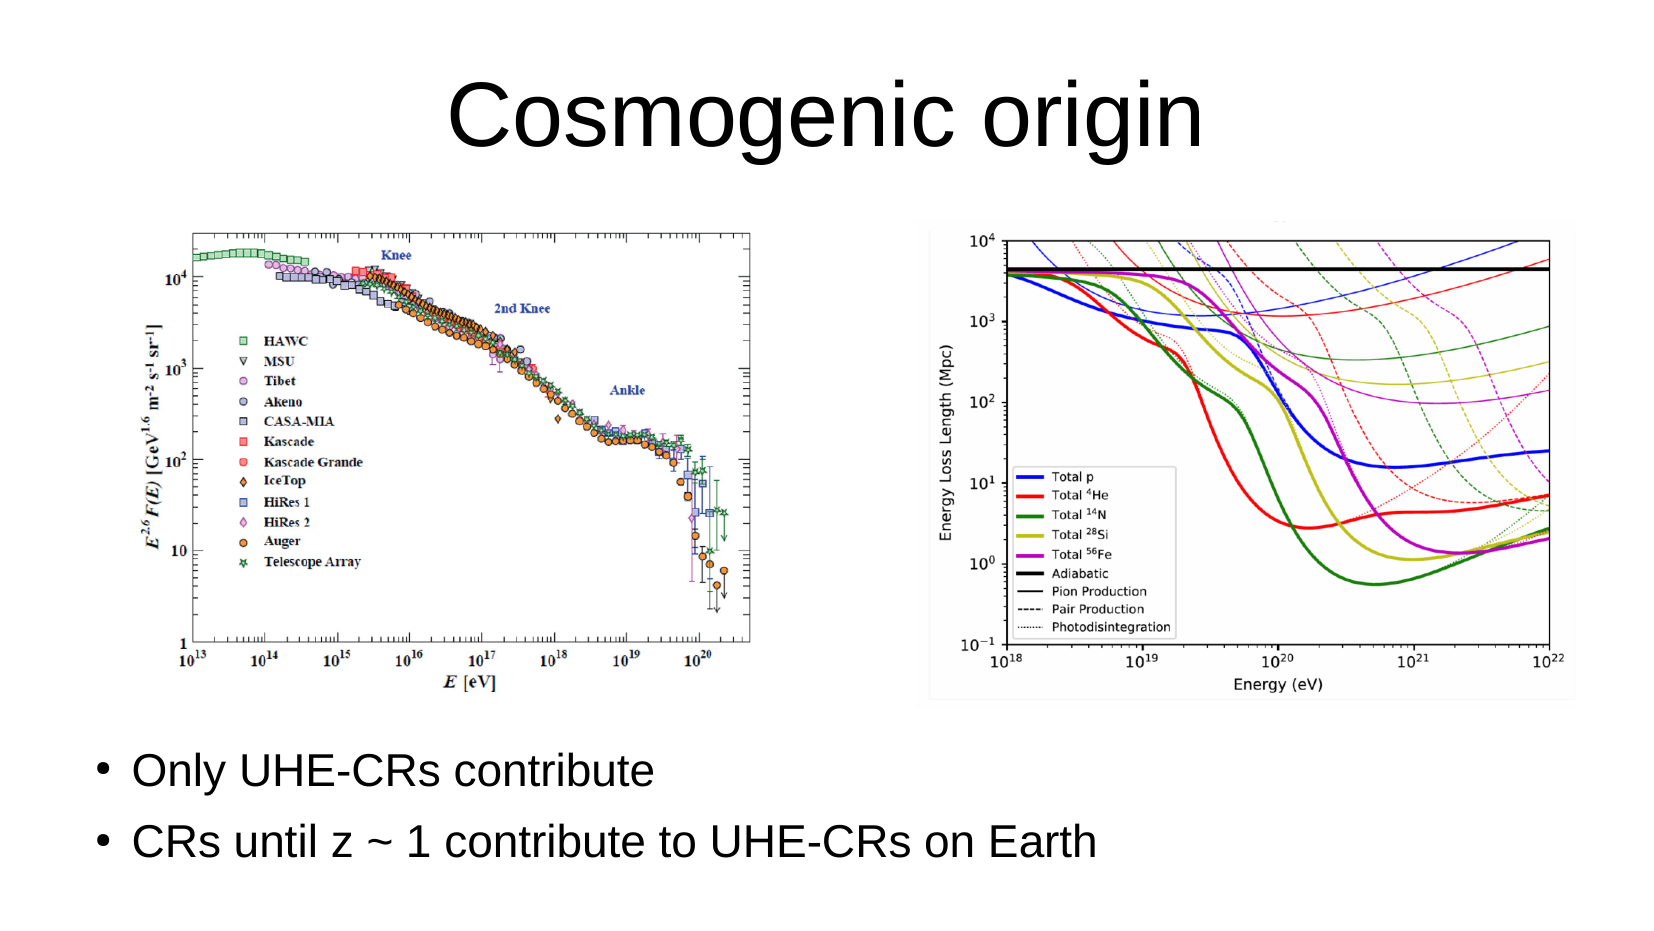

# Cosmogenic origin
Only UHE-CRs contribute
CRs until z ~ 1 contribute to UHE-CRs on Earth